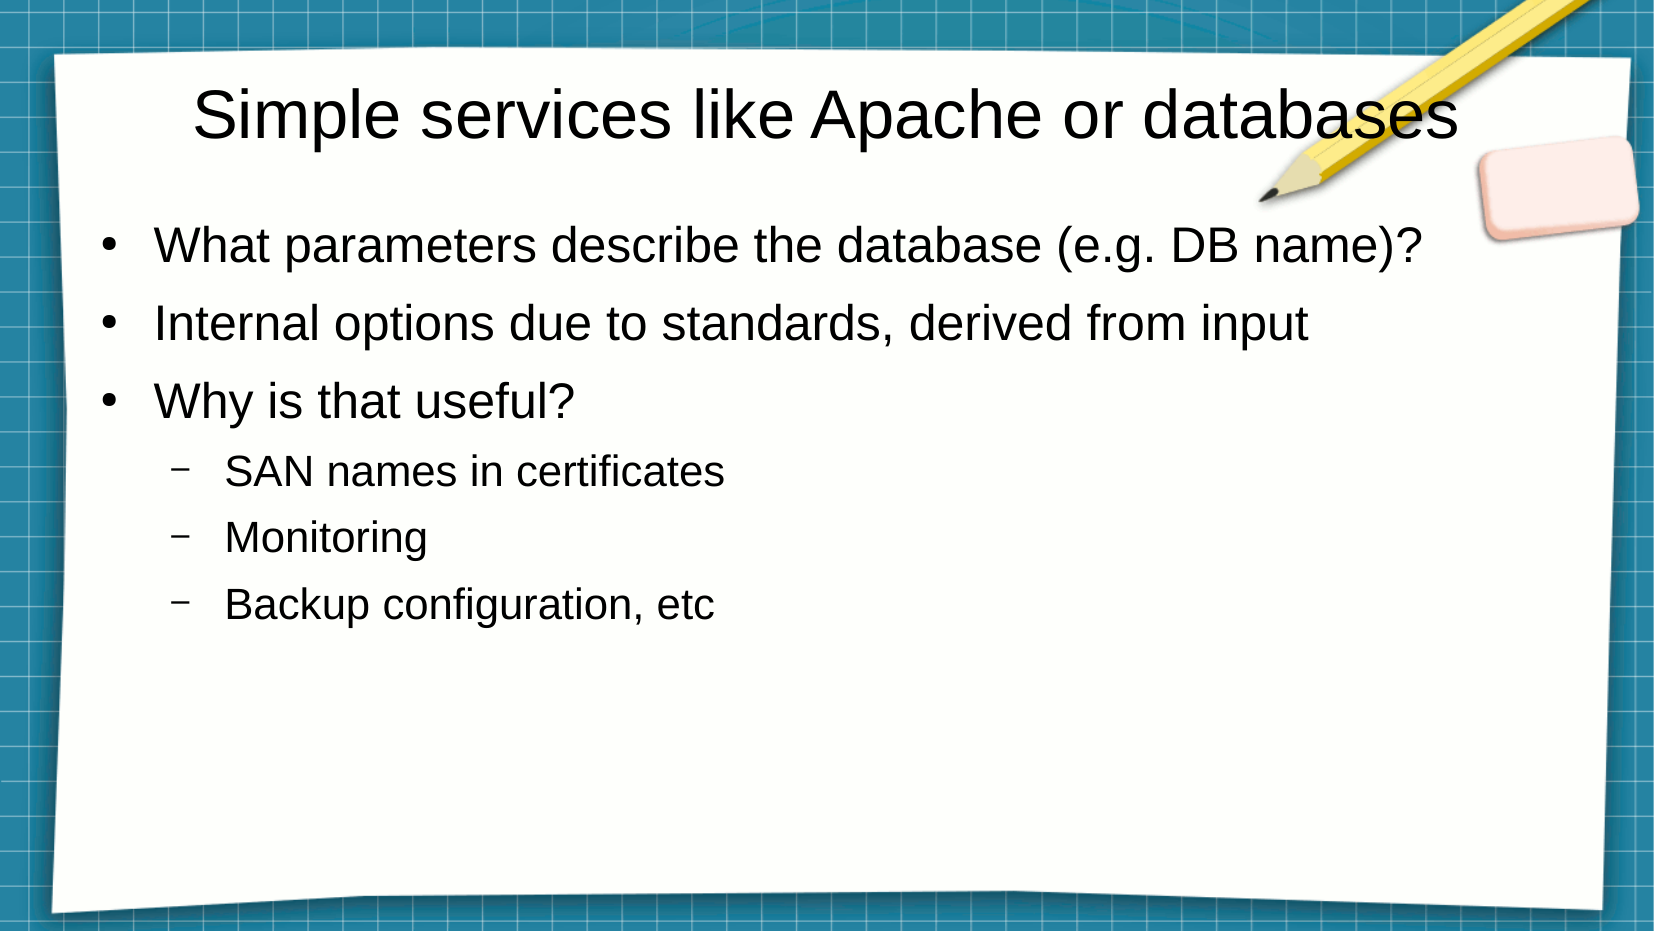

# Simple services like Apache or databases
What parameters describe the database (e.g. DB name)?
Internal options due to standards, derived from input
Why is that useful?
SAN names in certificates
Monitoring
Backup configuration, etc